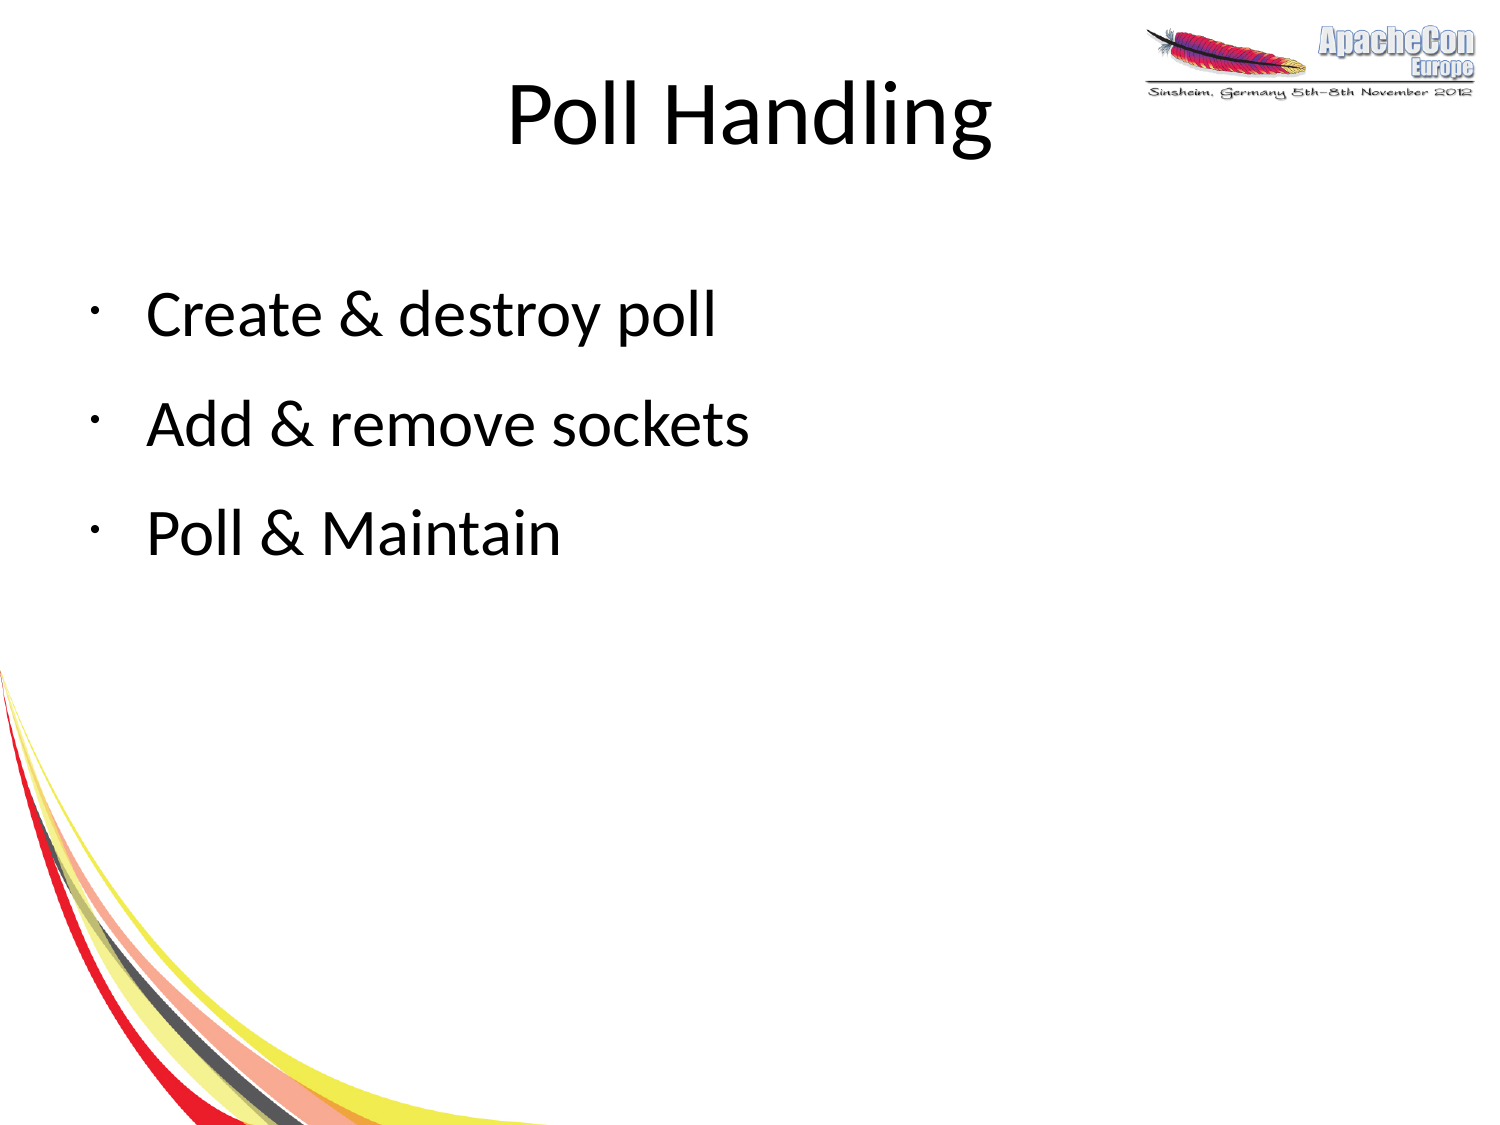

# Poll Handling
Create & destroy poll
Add & remove sockets
Poll & Maintain